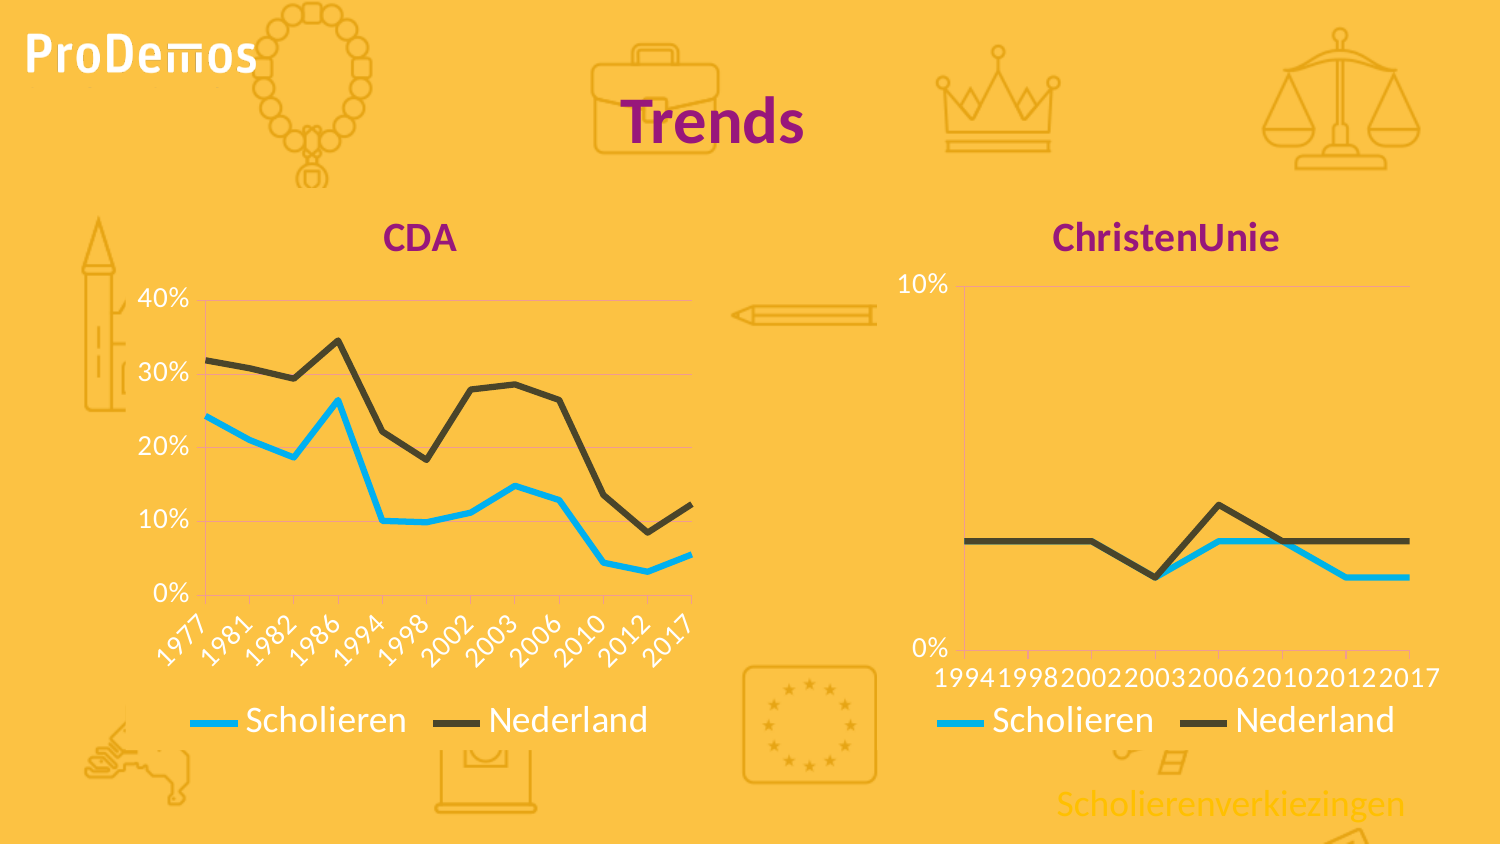

Trends
### Chart: CDA
| Category | Scholieren | Nederland |
|---|---|---|
| 1977 | 0.2435 | 0.3189 |
| 1981 | 0.2107 | 0.3081 |
| 1982 | 0.187 | 0.2939 |
| 1986 | 0.265 | 0.3459 |
| 1994 | 0.101 | 0.2223 |
| 1998 | 0.0991000000000001 | 0.1837 |
| 2002 | 0.1122 | 0.2793 |
| 2003 | 0.1486 | 0.2862 |
| 2006 | 0.1292 | 0.2651 |
| 2010 | 0.0443 | 0.1361 |
| 2012 | 0.0319 | 0.0851 |
| 2017 | 0.0555 | 0.1238 |
### Chart: ChristenUnie
| Category | Scholieren | Nederland |
|---|---|---|
| 1994 | 0.03 | 0.03 |
| 1998 | 0.03 | 0.03 |
| 2002 | 0.03 | 0.03 |
| 2003 | 0.02 | 0.02 |
| 2006 | 0.03 | 0.04 |
| 2010 | 0.03 | 0.03 |
| 2012 | 0.02 | 0.03 |
| 2017 | 0.02 | 0.03 |Scholierenverkiezingen